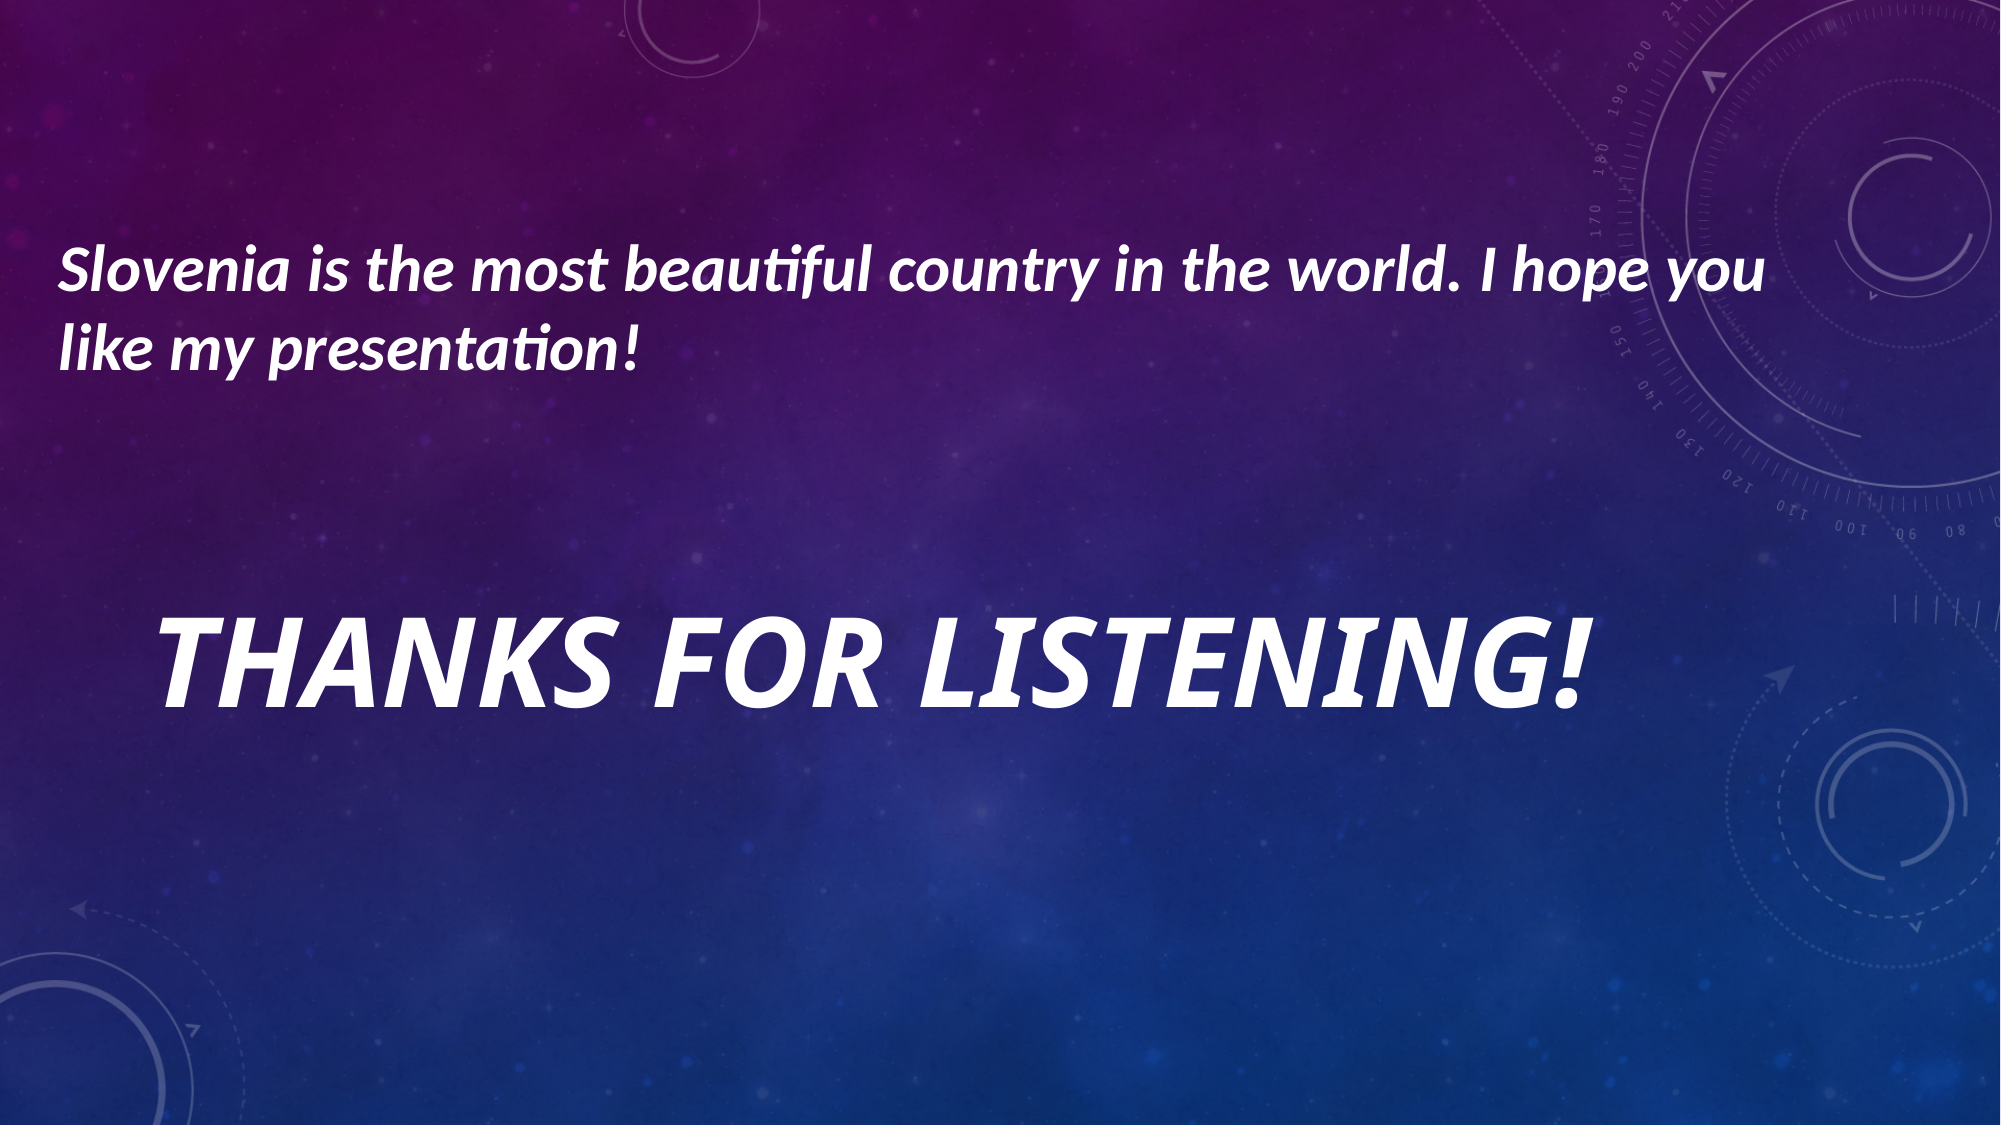

Slovenia is the most beautiful country in the world. I hope you like my presentation!
# THANKS FOR LISTENING!